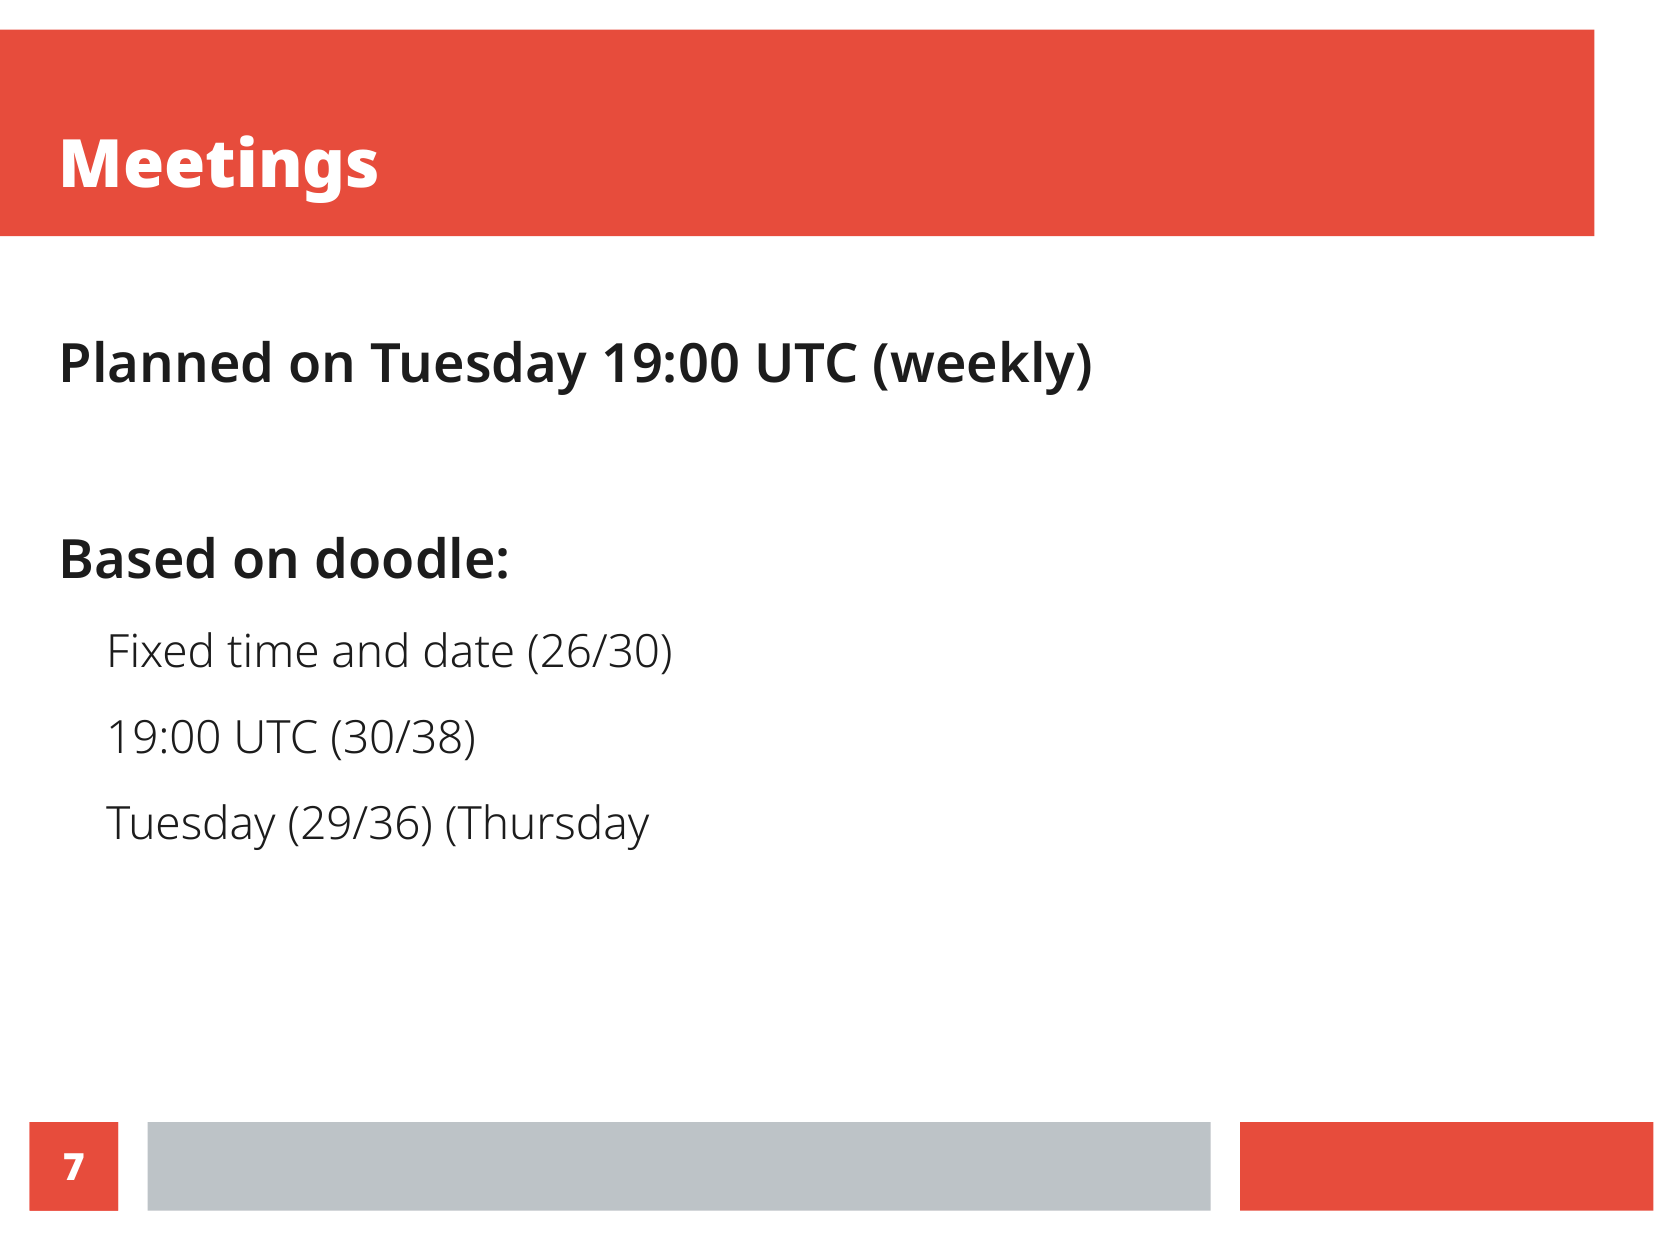

# Meetings
Planned on Tuesday 19:00 UTC (weekly)
Based on doodle:
Fixed time and date (26/30)
19:00 UTC (30/38)
Tuesday (29/36) (Thursday
7